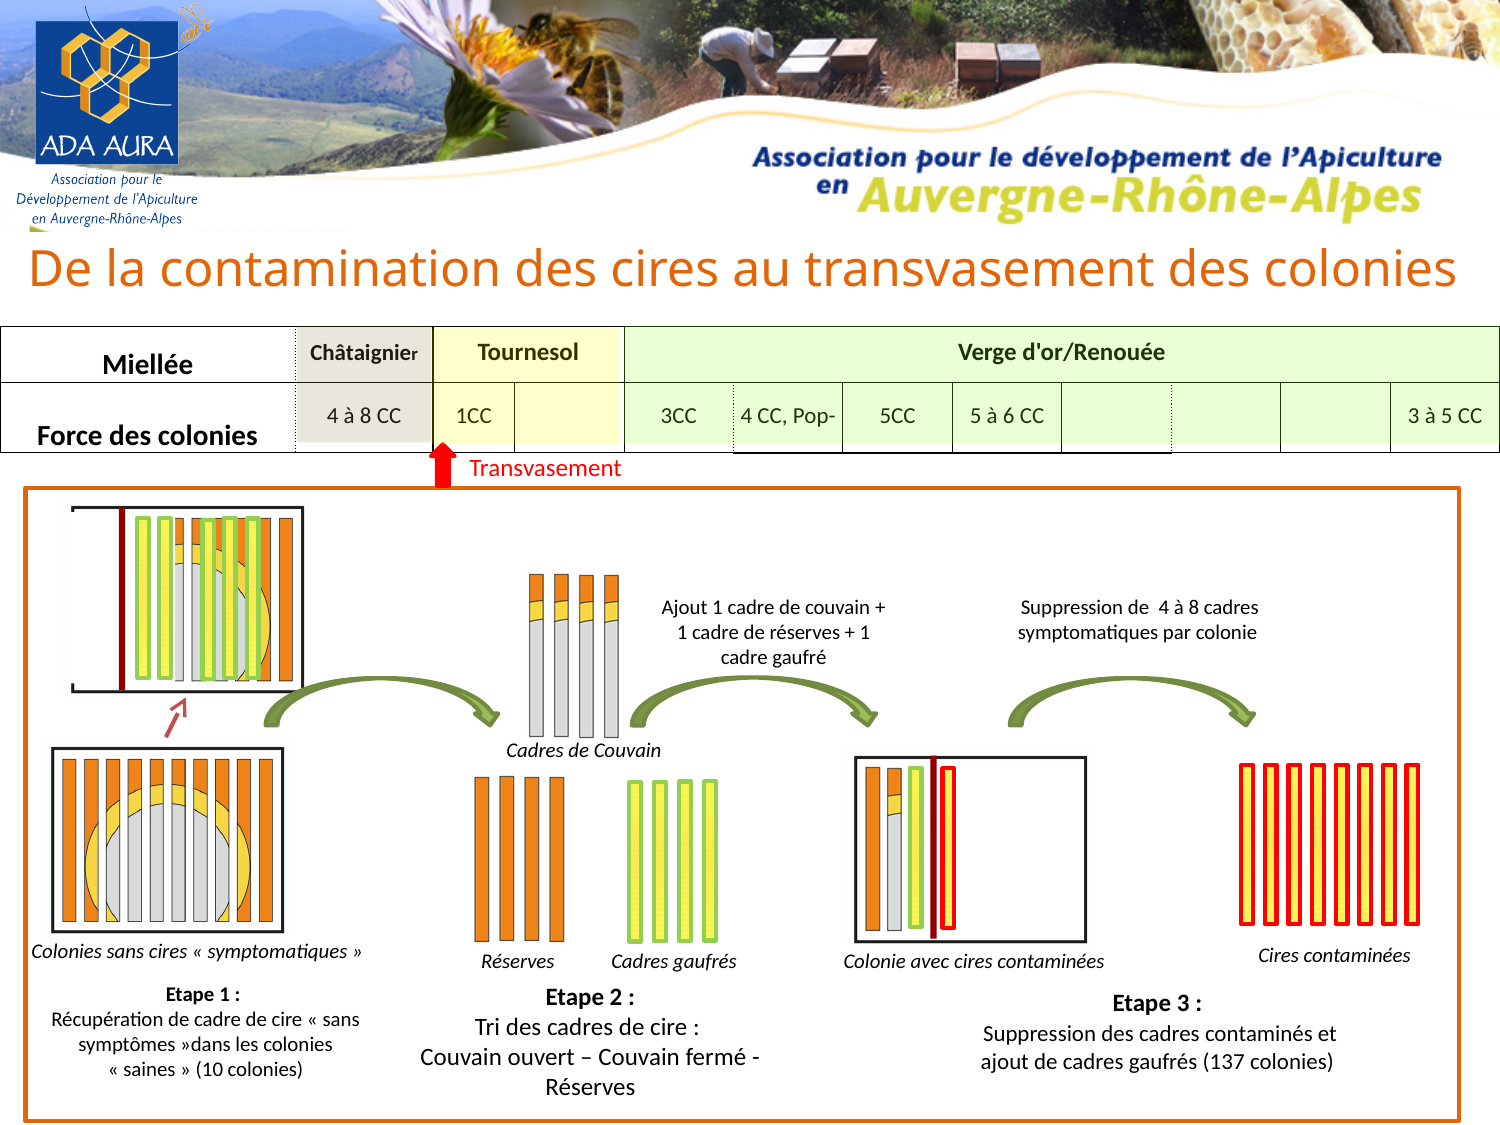

De la contamination des cires au transvasement des colonies
| Miellée | Châtaignier | Tournesol | | Verge d'or/Renouée | | | | | | | |
| --- | --- | --- | --- | --- | --- | --- | --- | --- | --- | --- | --- |
| Force des colonies | 4 à 8 CC | 1CC | | 3CC | 4 CC, Pop- | 5CC | 5 à 6 CC | | | | 3 à 5 CC |
Transvasement
Ajout 1 cadre de couvain + 1 cadre de réserves + 1 cadre gaufré
Suppression de 4 à 8 cadres symptomatiques par colonie
Cadres de Couvain
Colonies sans cires « symptomatiques »
Cires contaminées
Colonie avec cires contaminées
Réserves
Cadres gaufrés
Etape 1 :
Récupération de cadre de cire « sans symptômes »dans les colonies « saines » (10 colonies)
Etape 2 :
Tri des cadres de cire :
Couvain ouvert – Couvain fermé - Réserves
Etape 3 :
 Suppression des cadres contaminés et ajout de cadres gaufrés (137 colonies)